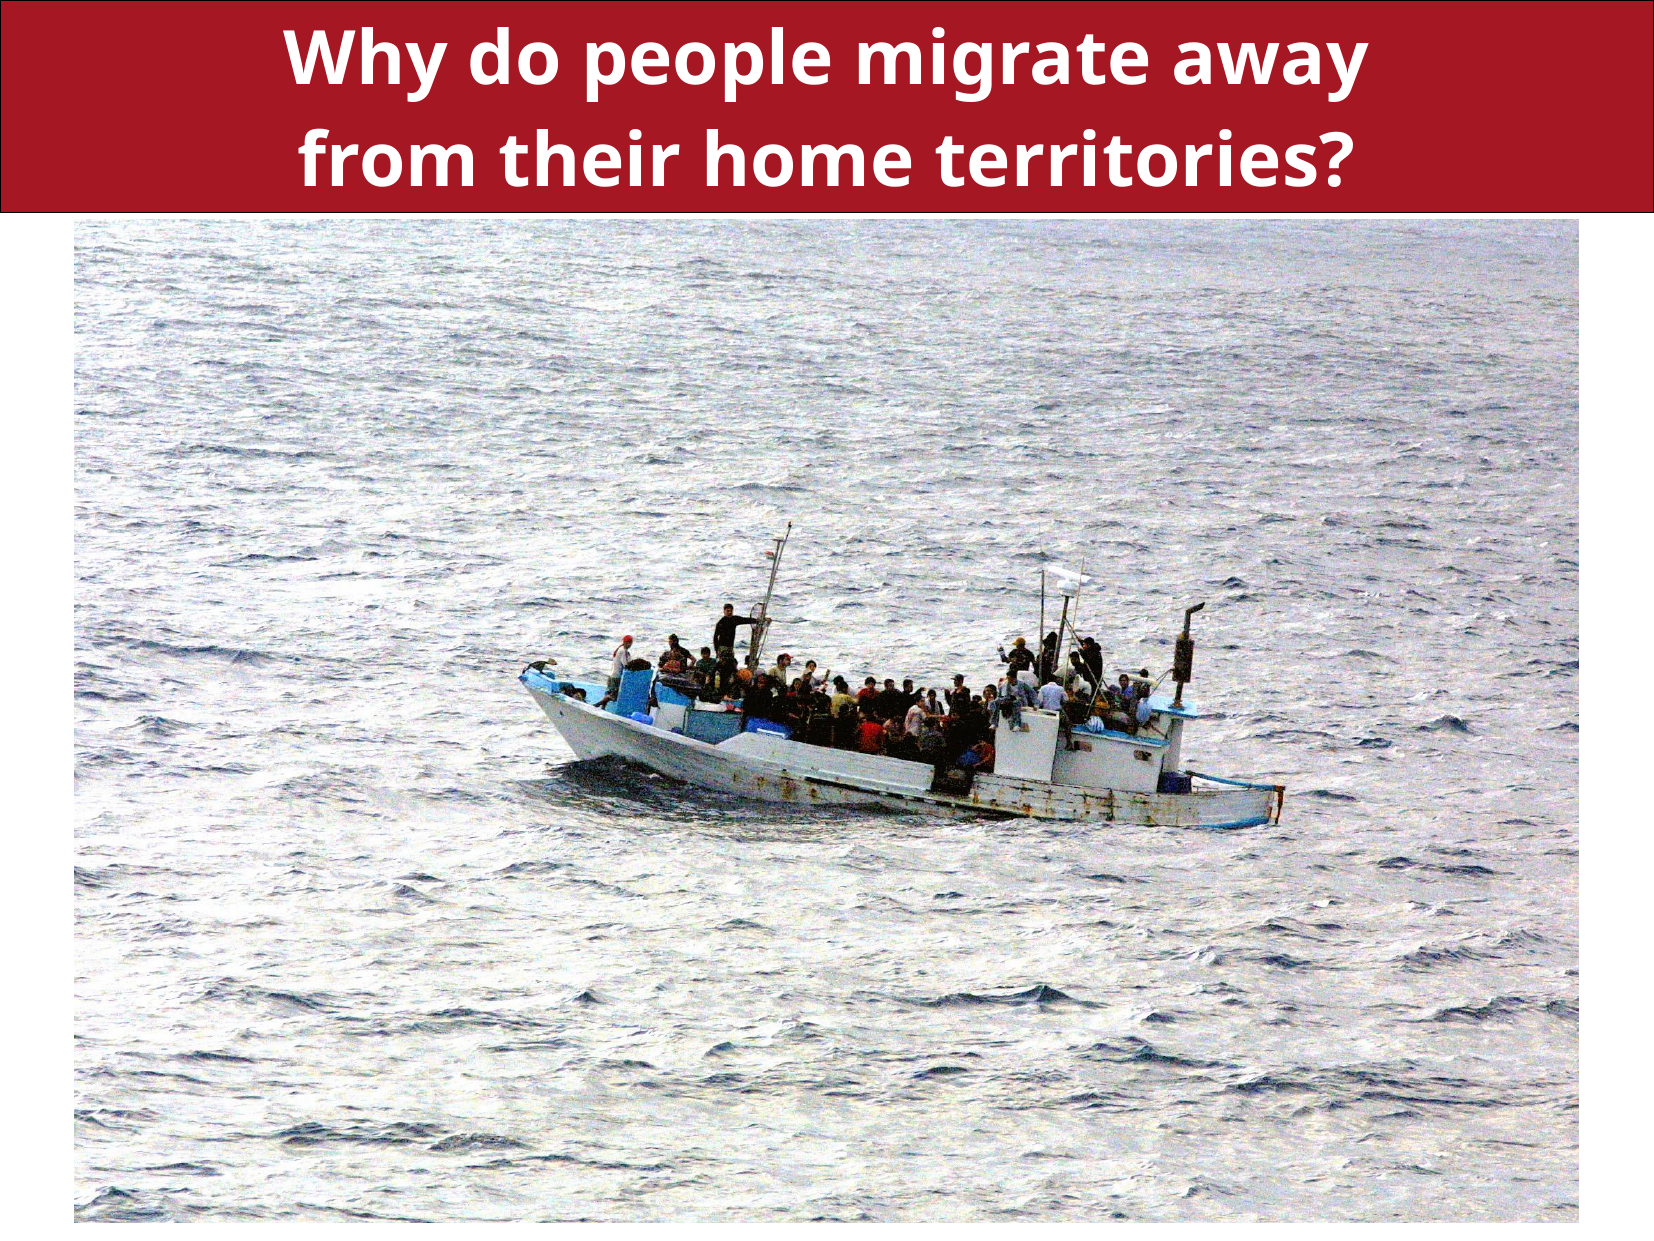

# Why do people migrate away from their home territories?